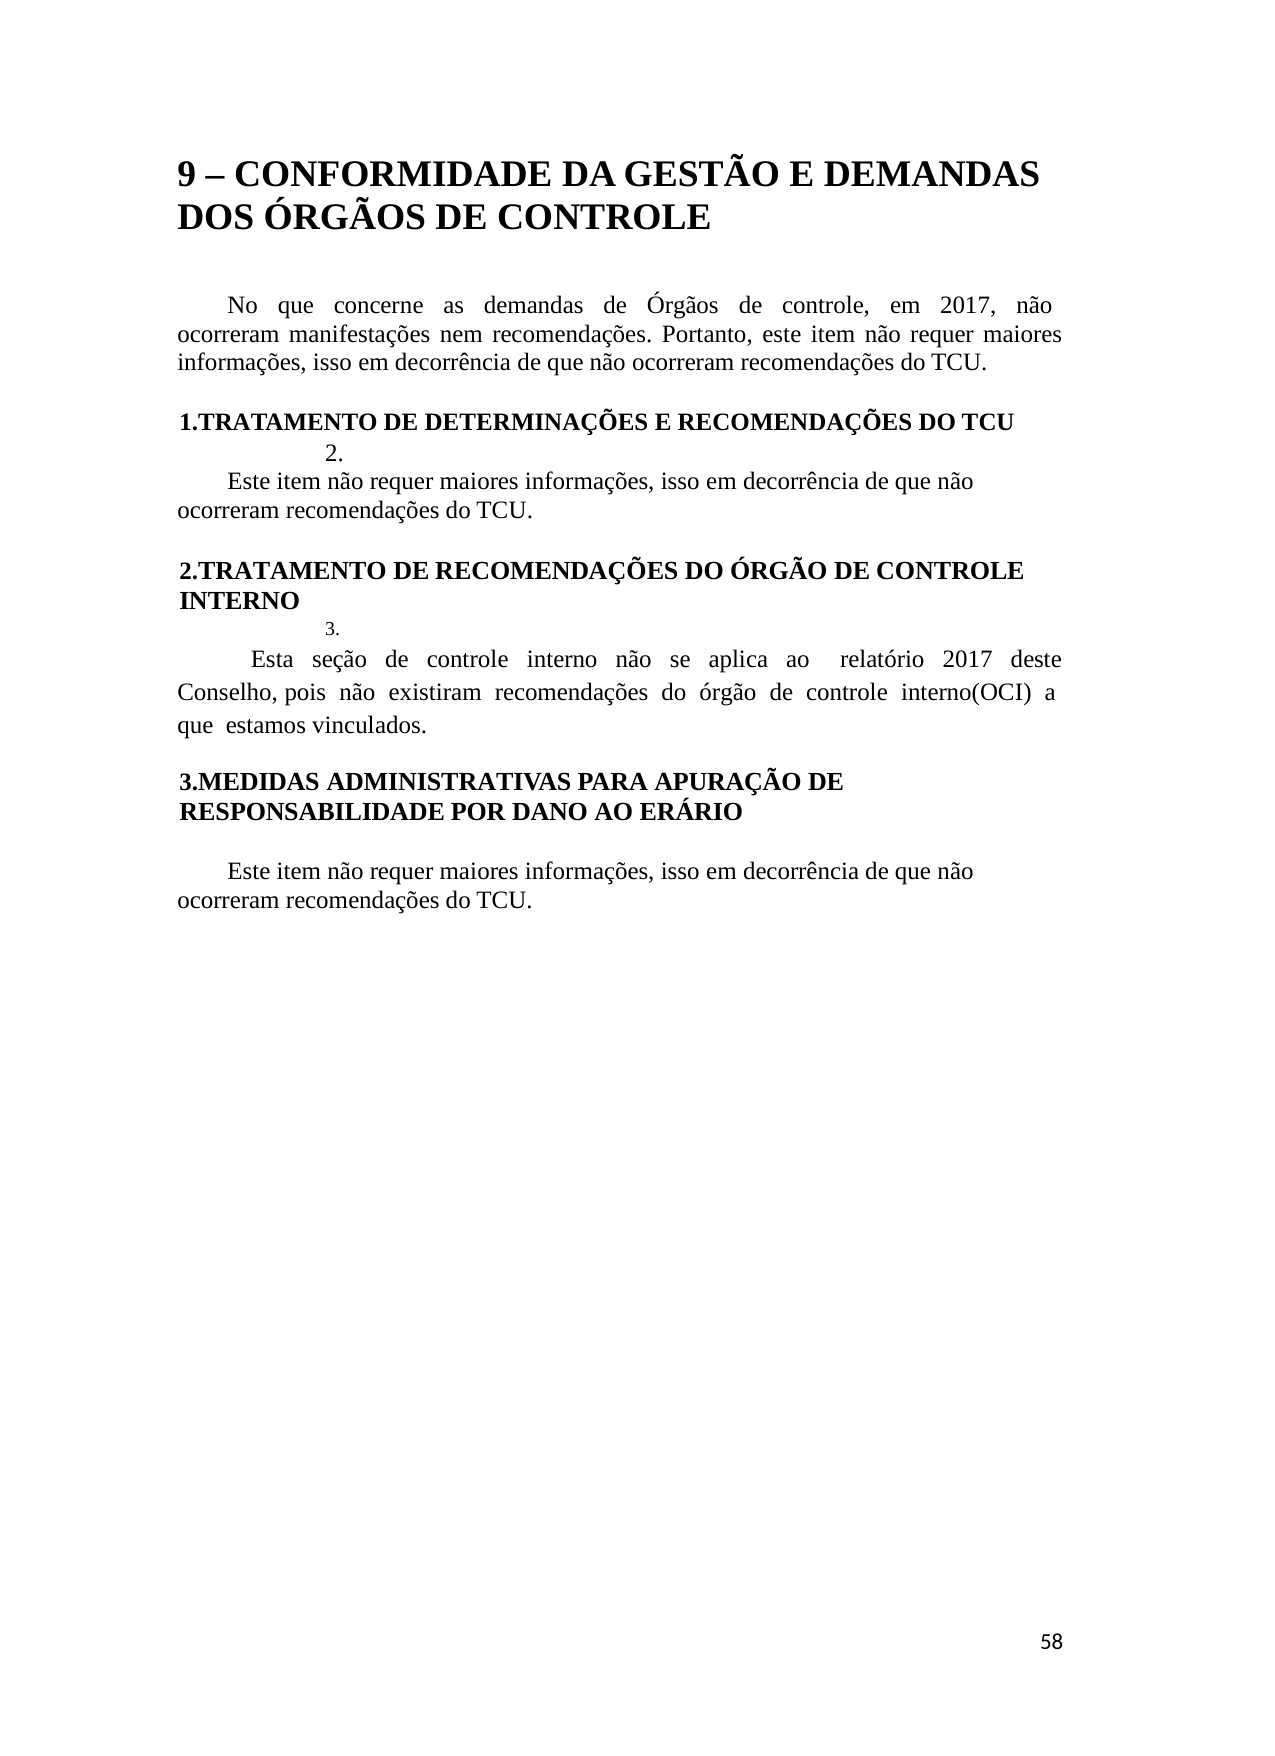

9 – CONFORMIDADE DA GESTÃO E DEMANDAS DOS ÓRGÃOS DE CONTROLE
No que concerne as demandas de Órgãos de controle, em 2017, não ocorreram manifestações nem recomendações. Portanto, este item não requer maiores informações, isso em decorrência de que não ocorreram recomendações do TCU.
TRATAMENTO DE DETERMINAÇÕES E RECOMENDAÇÕES DO TCU
Este item não requer maiores informações, isso em decorrência de que não ocorreram recomendações do TCU.
TRATAMENTO DE RECOMENDAÇÕES DO ÓRGÃO DE CONTROLE INTERNO
Esta seção de controle interno não se aplica ao relatório 2017 deste Conselho, pois não existiram recomendações do órgão de controle interno(OCI) a que estamos vinculados.
MEDIDAS ADMINISTRATIVAS PARA APURAÇÃO DE RESPONSABILIDADE POR DANO AO ERÁRIO
Este item não requer maiores informações, isso em decorrência de que não ocorreram recomendações do TCU.